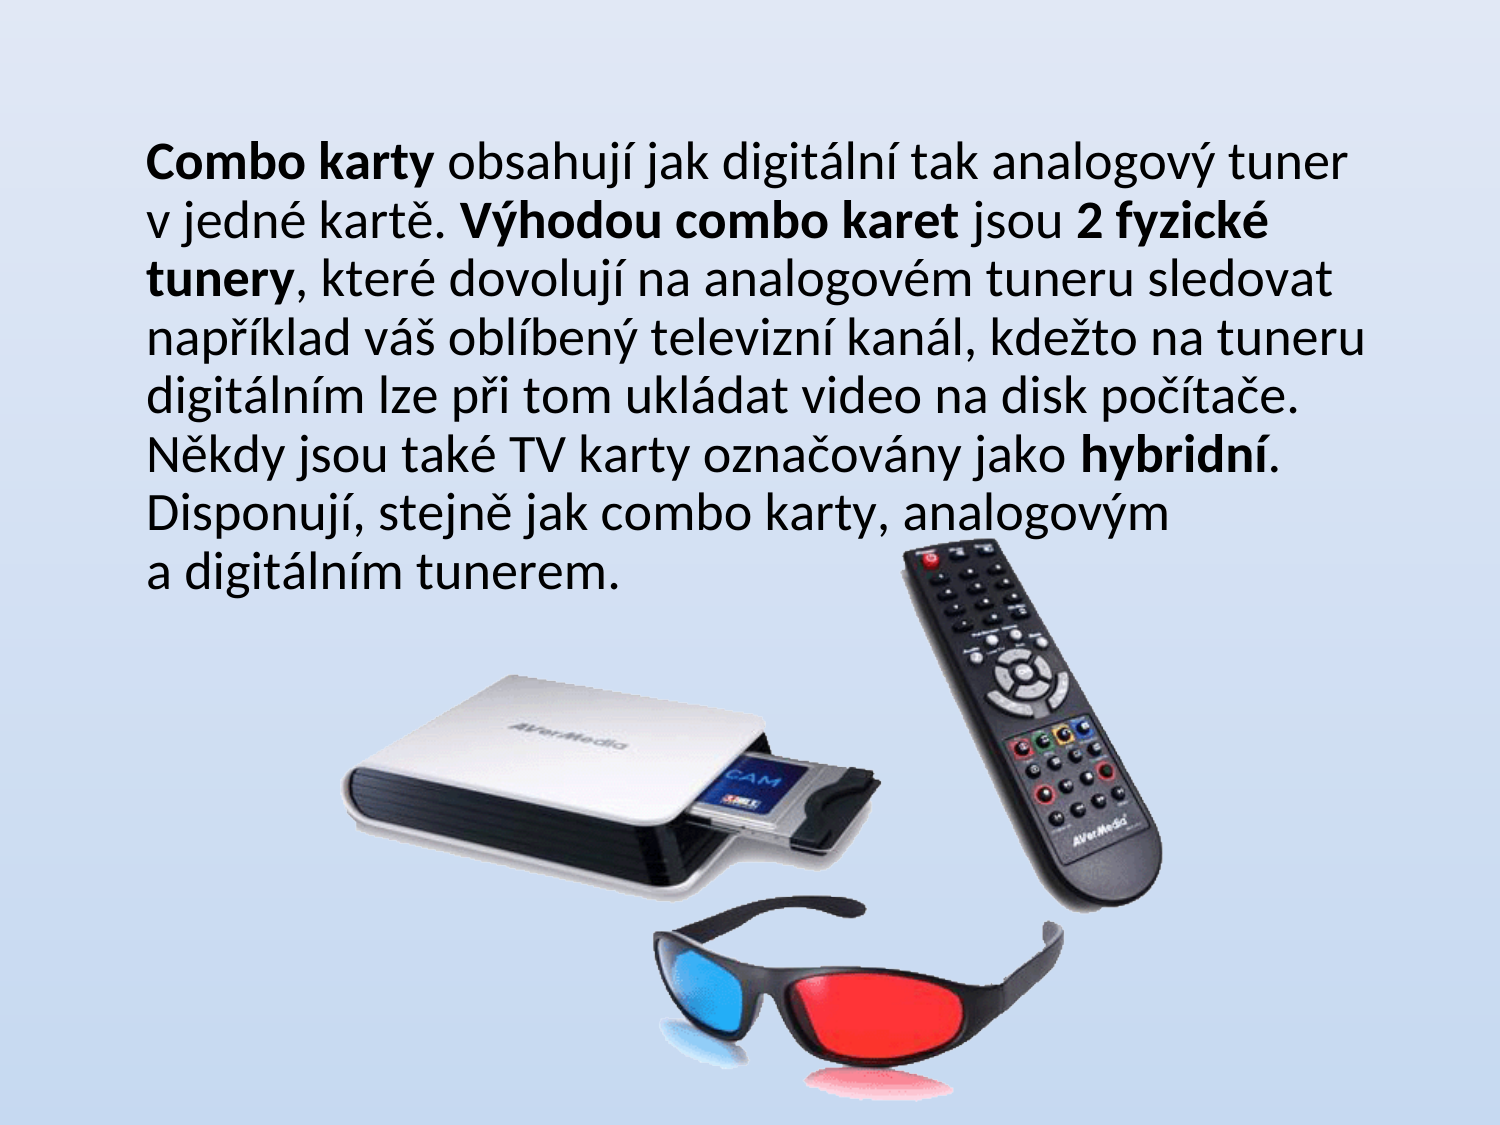

Combo karty obsahují jak digitální tak analogový tuner v jedné kartě. Výhodou combo karet jsou 2 fyzické tunery, které dovolují na analogovém tuneru sledovat například váš oblíbený televizní kanál, kdežto na tuneru digitálním lze při tom ukládat video na disk počítače. Někdy jsou také TV karty označovány jako hybridní. Disponují, stejně jak combo karty, analogovým a digitálním tunerem.